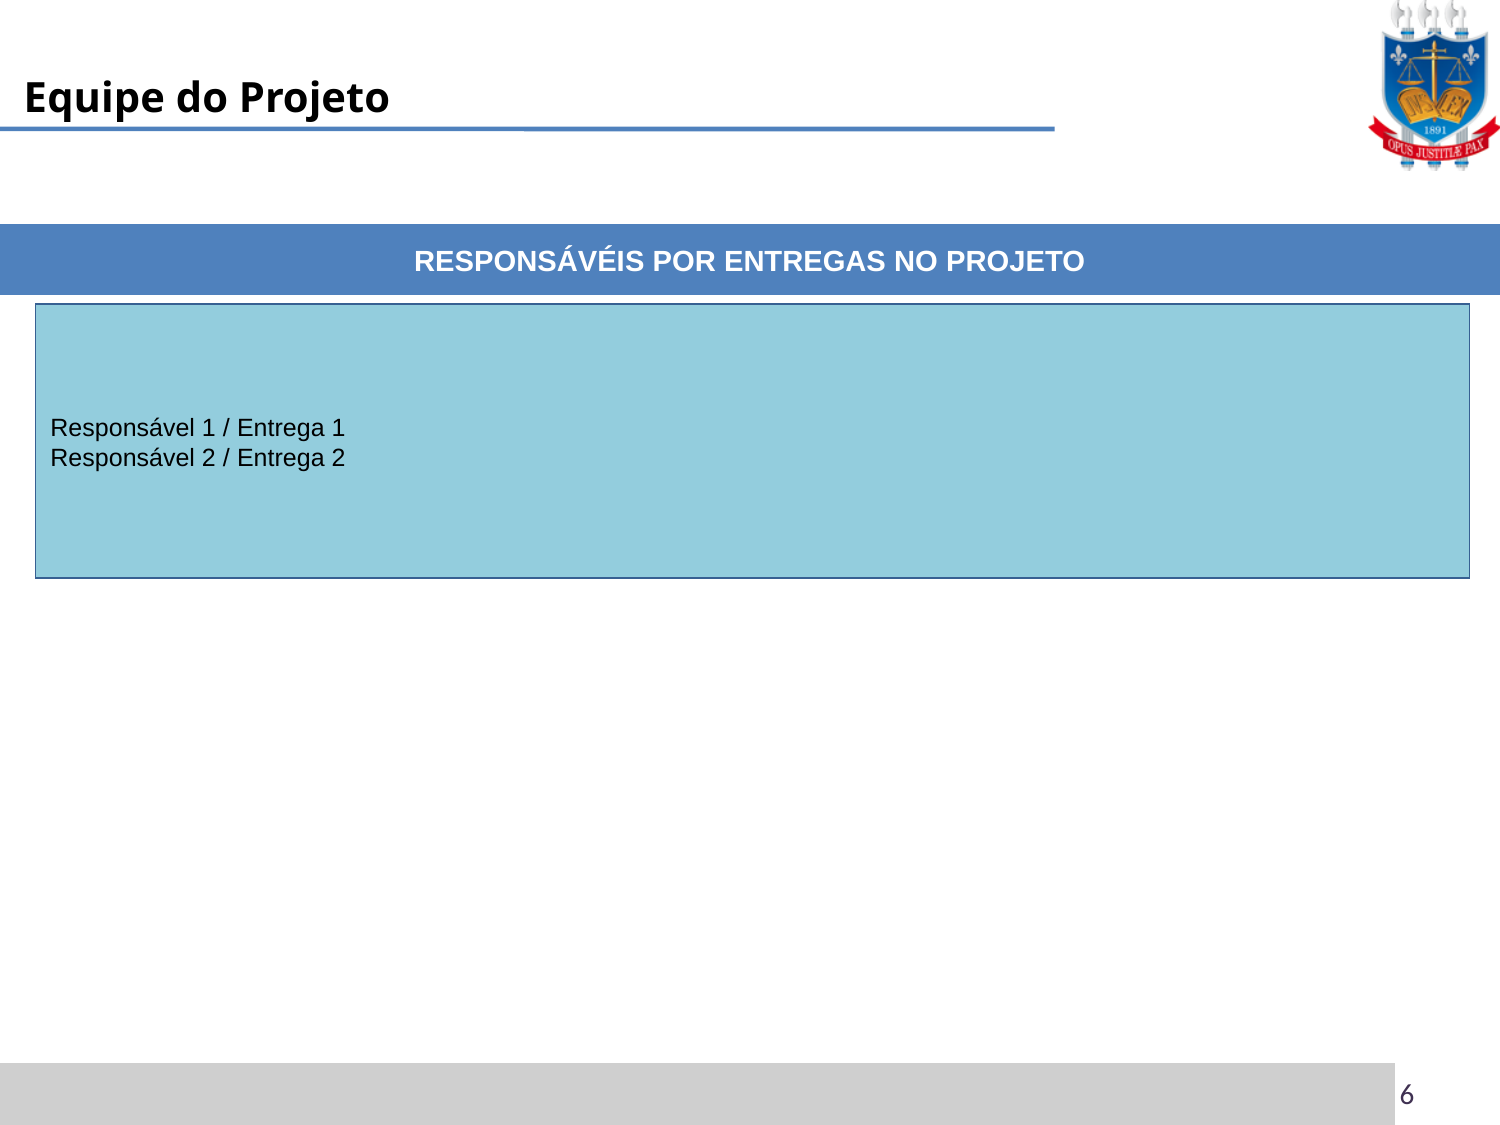

Equipe do Projeto
RESPONSÁVÉIS POR ENTREGAS NO PROJETO
Responsável 1 / Entrega 1
Responsável 2 / Entrega 2